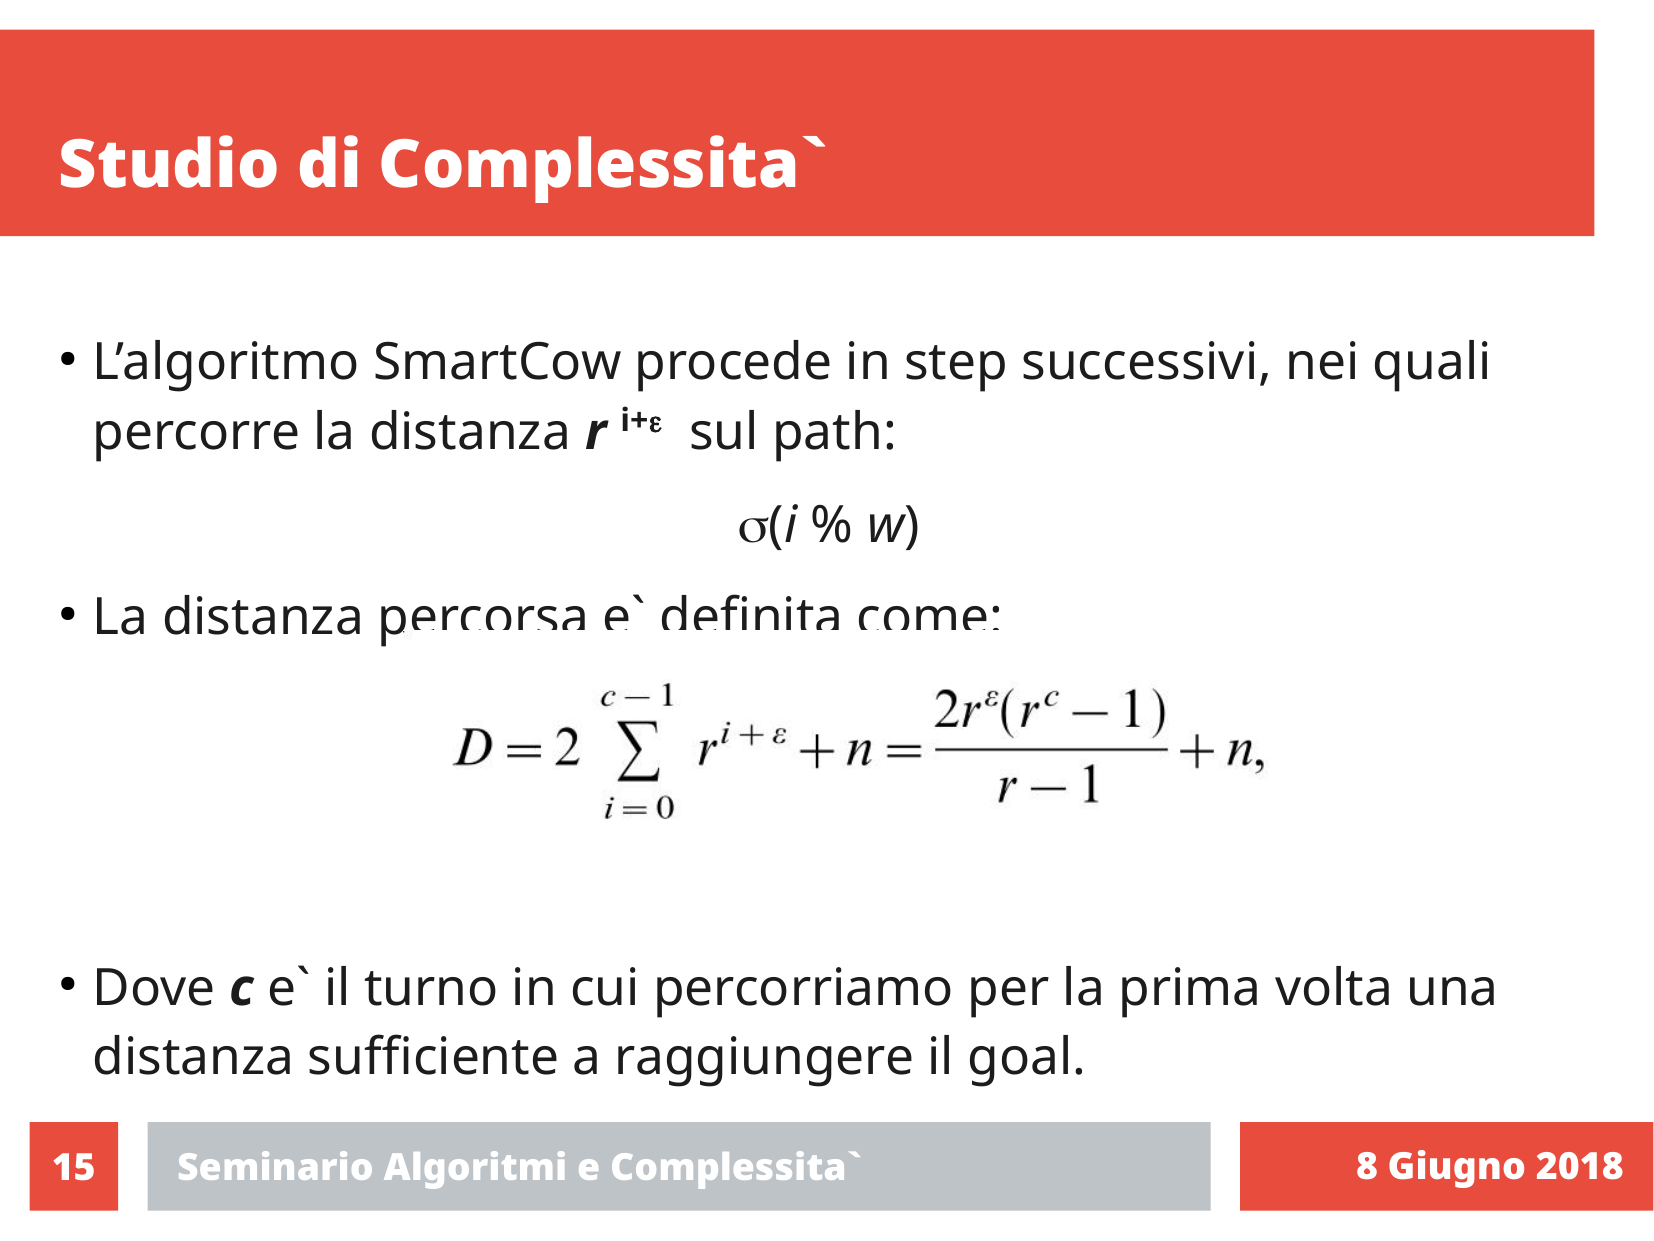

# Studio di Complessita`
L’algoritmo SmartCow procede in step successivi, nei quali percorre la distanza r i+ε sul path:
σ(i % w)
La distanza percorsa e` definita come:
Dove c e` il turno in cui percorriamo per la prima volta una distanza sufficiente a raggiungere il goal.
15
8 Giugno 2018